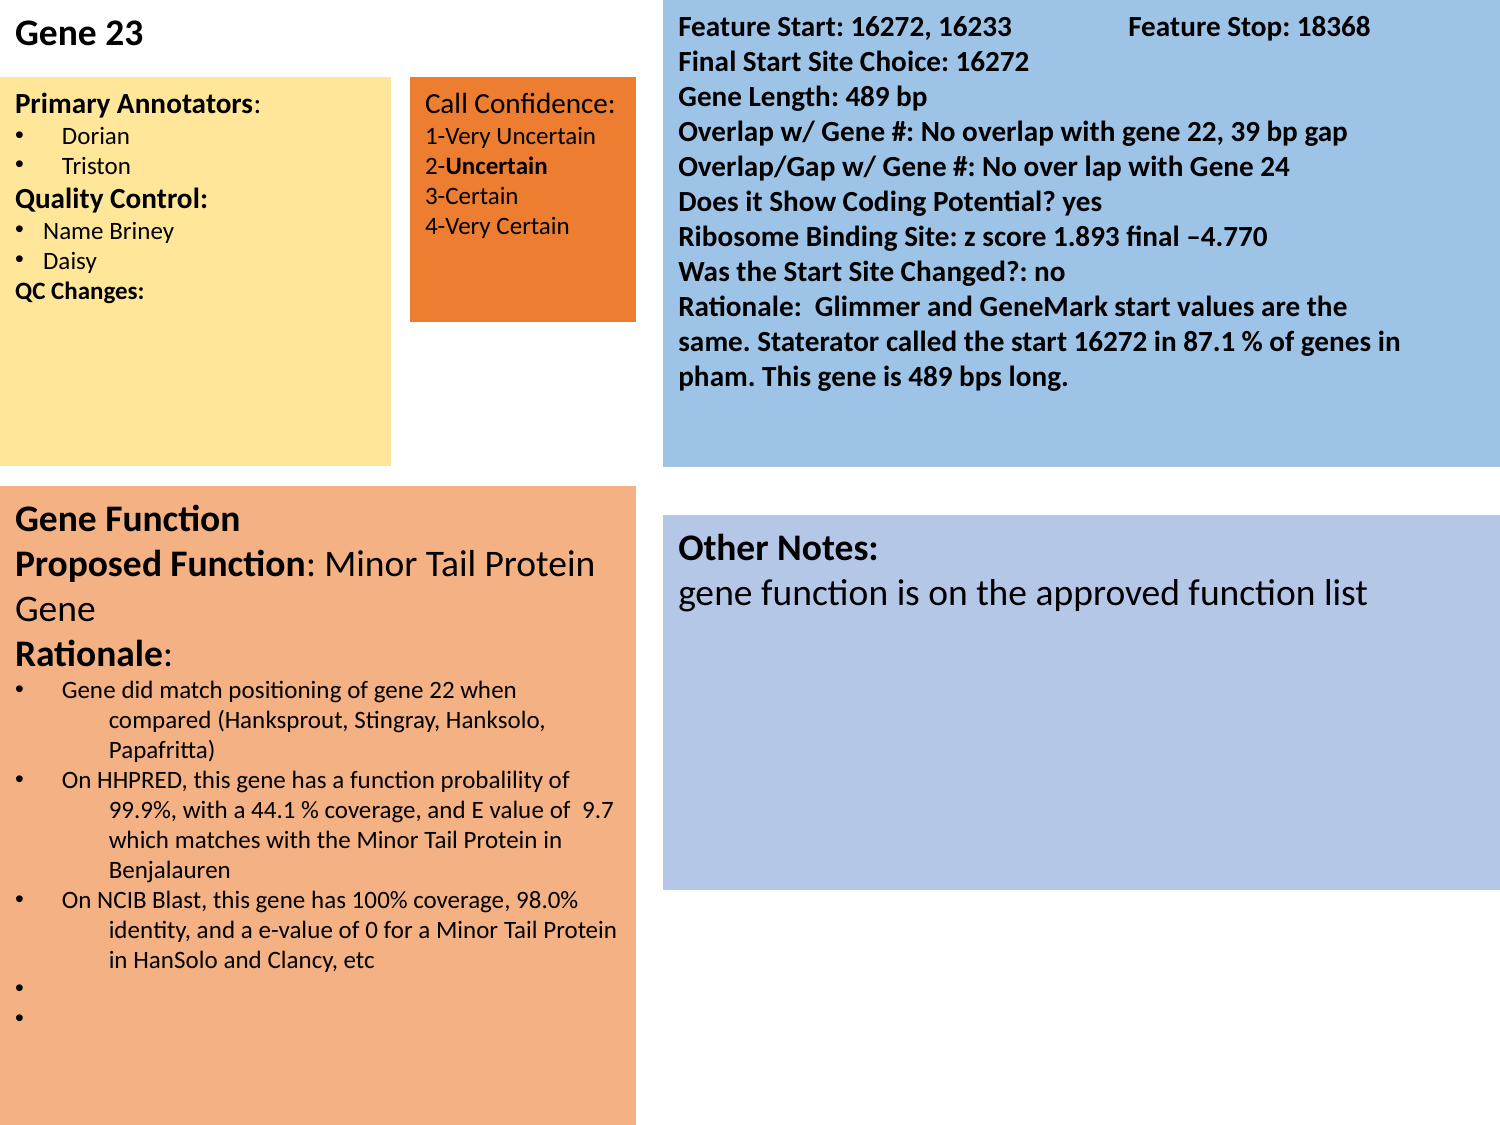

Gene 23
Feature Start: 16272, 16233		Feature Stop: 18368
Final Start Site Choice: 16272
Gene Length: 489 bp
Overlap w/ Gene #: No overlap with gene 22, 39 bp gap
Overlap/Gap w/ Gene #: No over lap with Gene 24
Does it Show Coding Potential? yes
Ribosome Binding Site: z score 1.893 final –4.770
Was the Start Site Changed?: no
Rationale: Glimmer and GeneMark start values are the same. Staterator called the start 16272 in 87.1 % of genes in pham. This gene is 489 bps long.
Primary Annotators:
Dorian
Triston
Quality Control:
Name Briney
Daisy
QC Changes:
Call Confidence:
1-Very Uncertain
2-Uncertain
3-Certain
4-Very Certain
Gene Function
Proposed Function: Minor Tail Protein Gene
Rationale:
Gene did match positioning of gene 22 when compared (Hanksprout, Stingray, Hanksolo, Papafritta)
On HHPRED, this gene has a function probalility of 99.9%, with a 44.1 % coverage, and E value of 9.7 which matches with the Minor Tail Protein in Benjalauren
On NCIB Blast, this gene has 100% coverage, 98.0% identity, and a e-value of 0 for a Minor Tail Protein in HanSolo and Clancy, etc
Other Notes:
gene function is on the approved function list